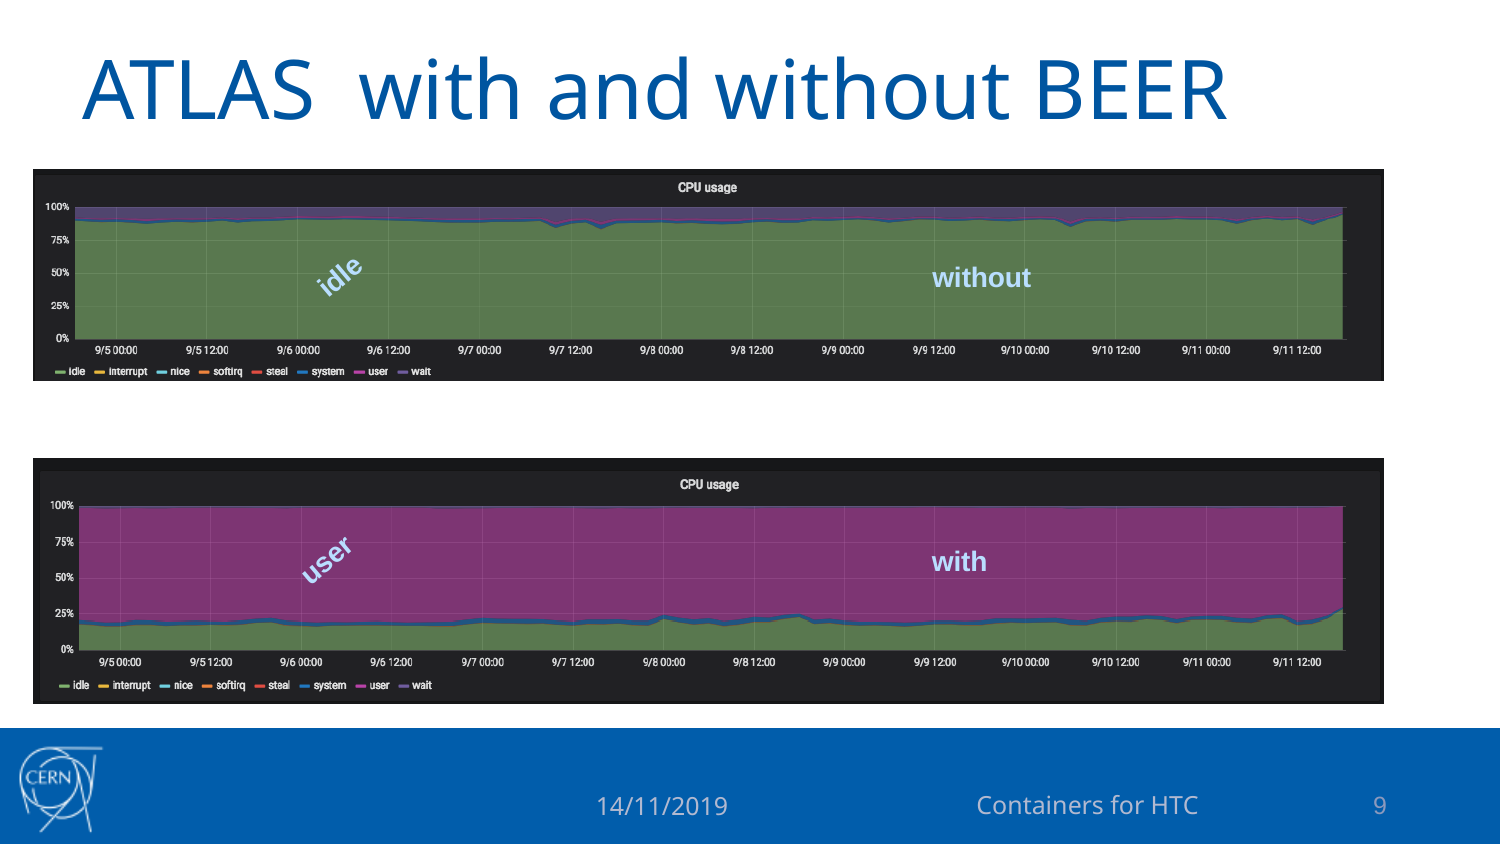

# ATLAS with and without BEER
idle
without
user
with
Containers for HTC
14/11/2019